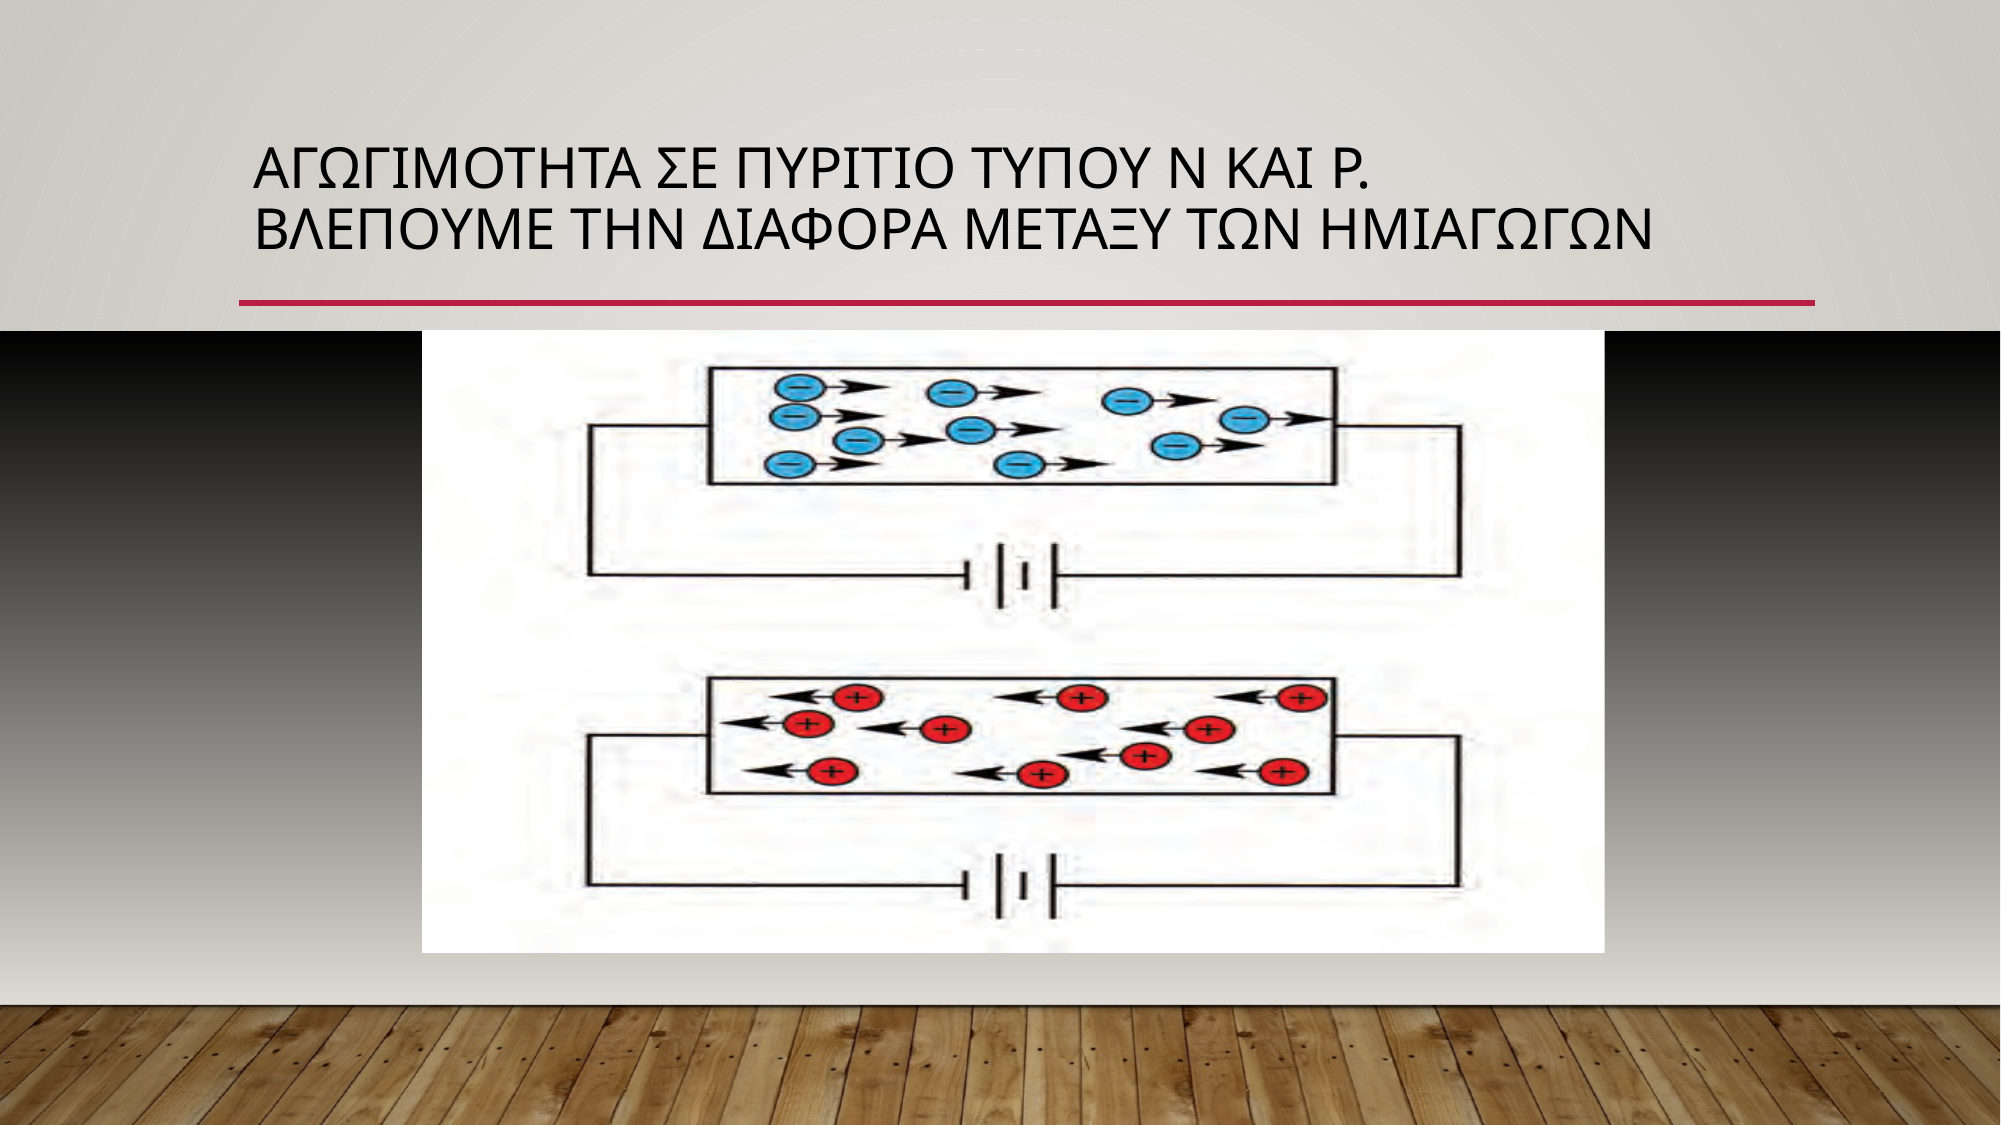

# Αγωγιμοτητα σε πυριτιο τυπου Ν και Ρ. Βλεπουμε την διαφορα μεταξυ των ημιαγωγων